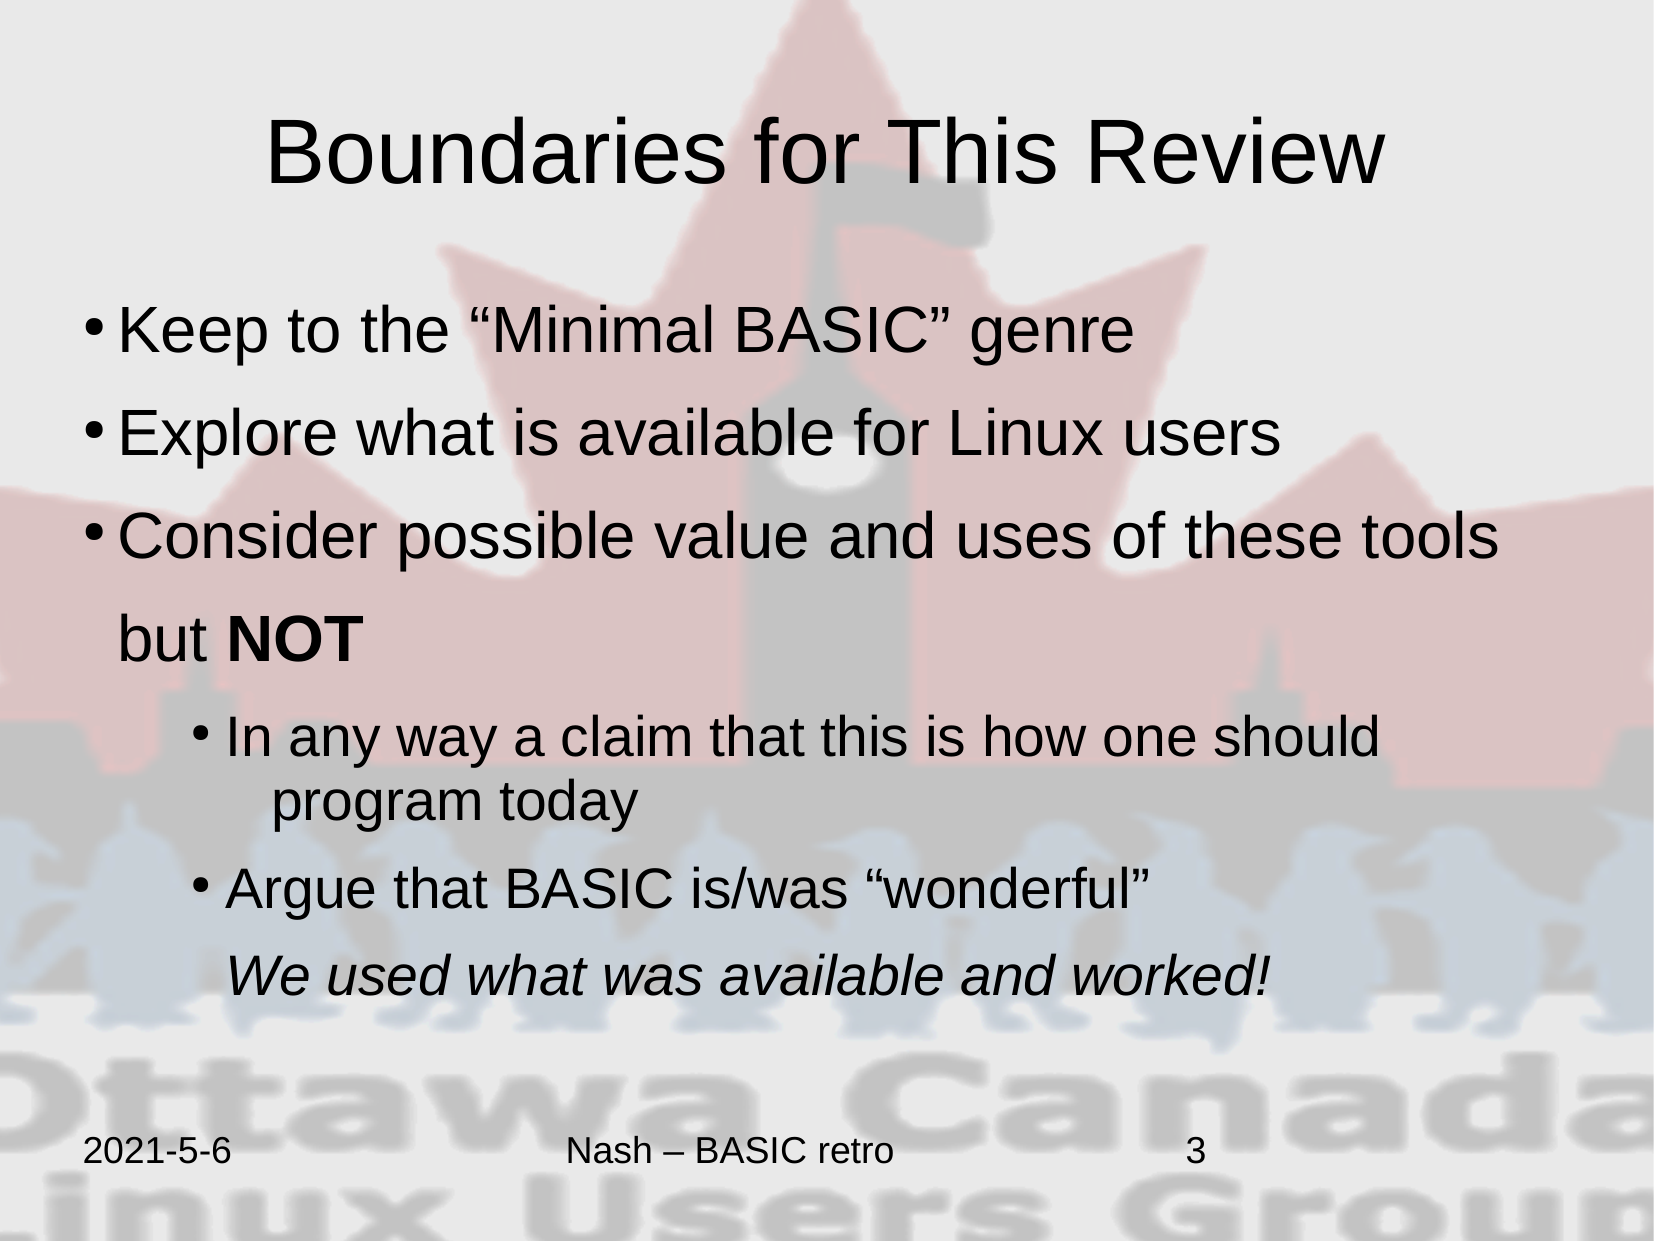

# Boundaries for This Review
Keep to the “Minimal BASIC” genre
Explore what is available for Linux users
Consider possible value and uses of these tools
but NOT
In any way a claim that this is how one should program today
Argue that BASIC is/was “wonderful”
We used what was available and worked!
3